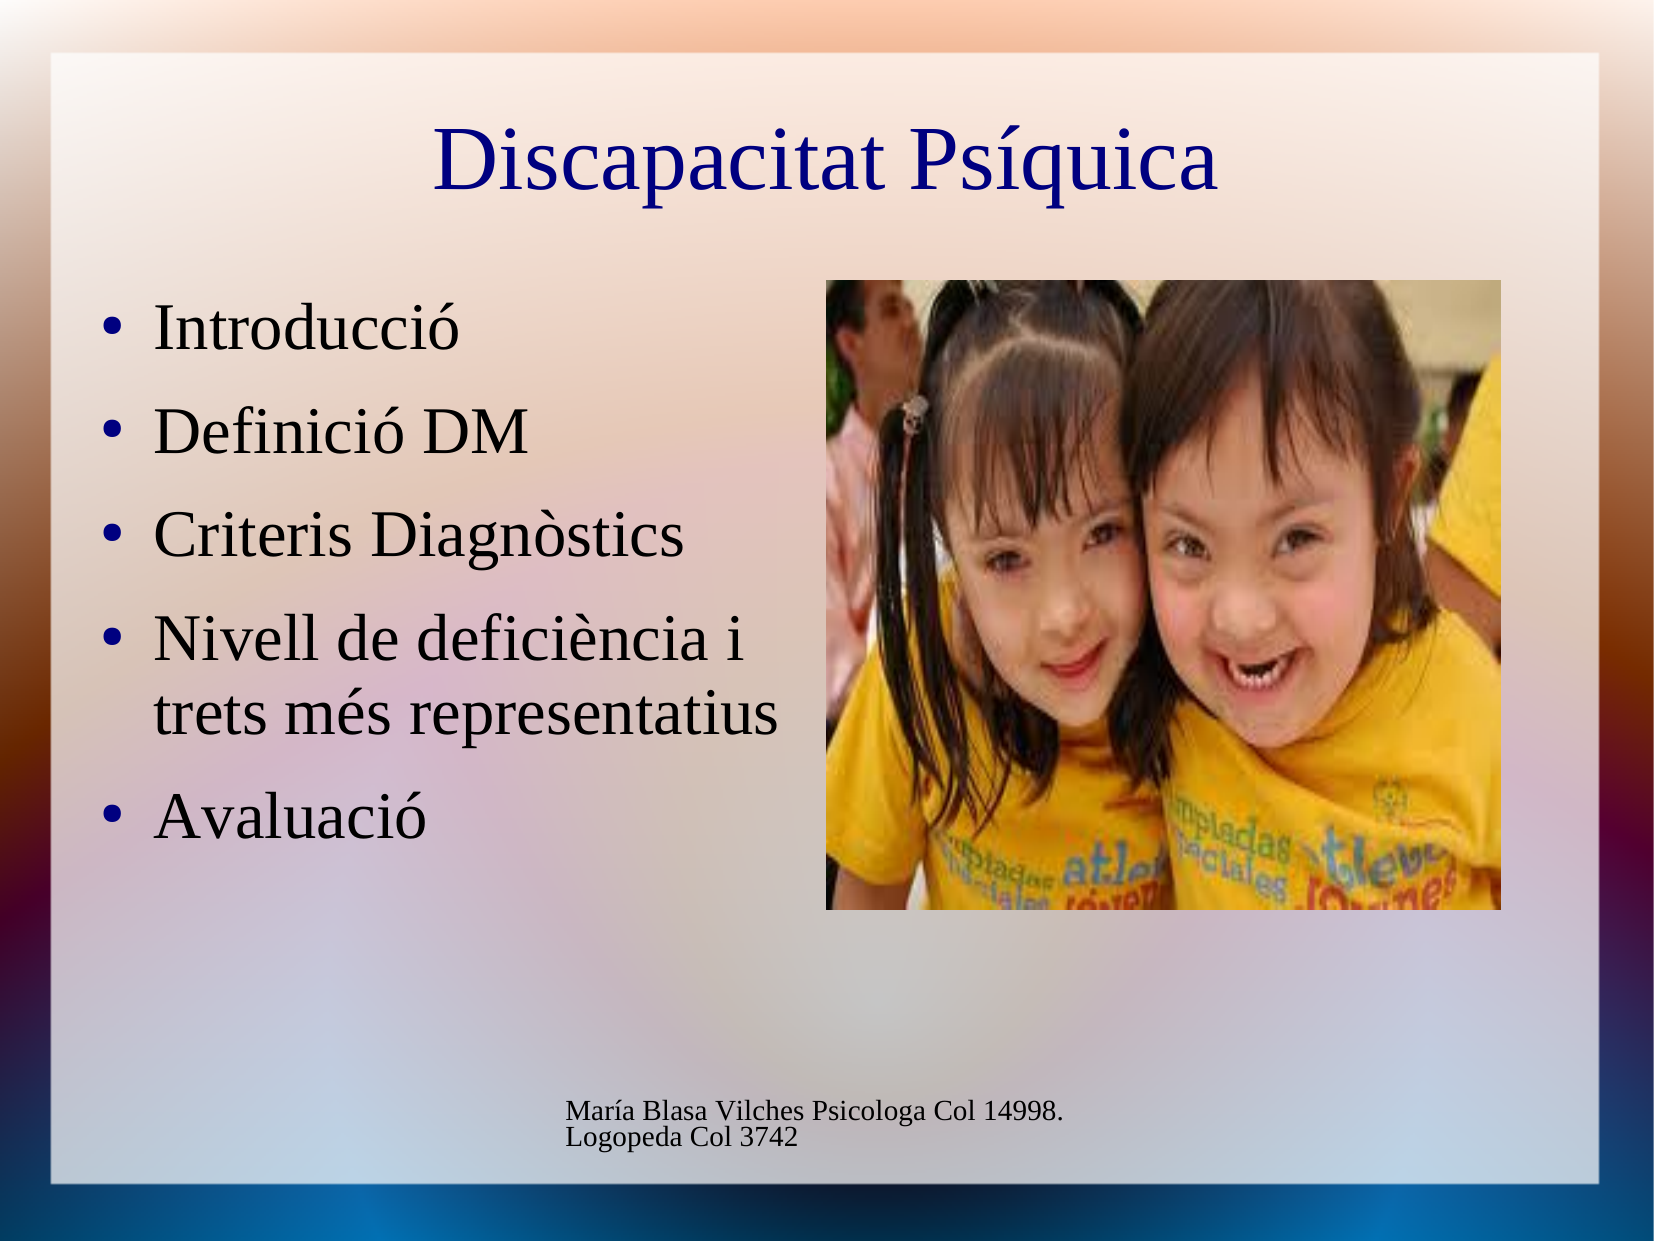

# Discapacitat Psíquica
Introducció
Definició DM
Criteris Diagnòstics
Nivell de deficiència i trets més representatius
Avaluació
María Blasa Vilches Psicologa Col 14998. Logopeda Col 3742